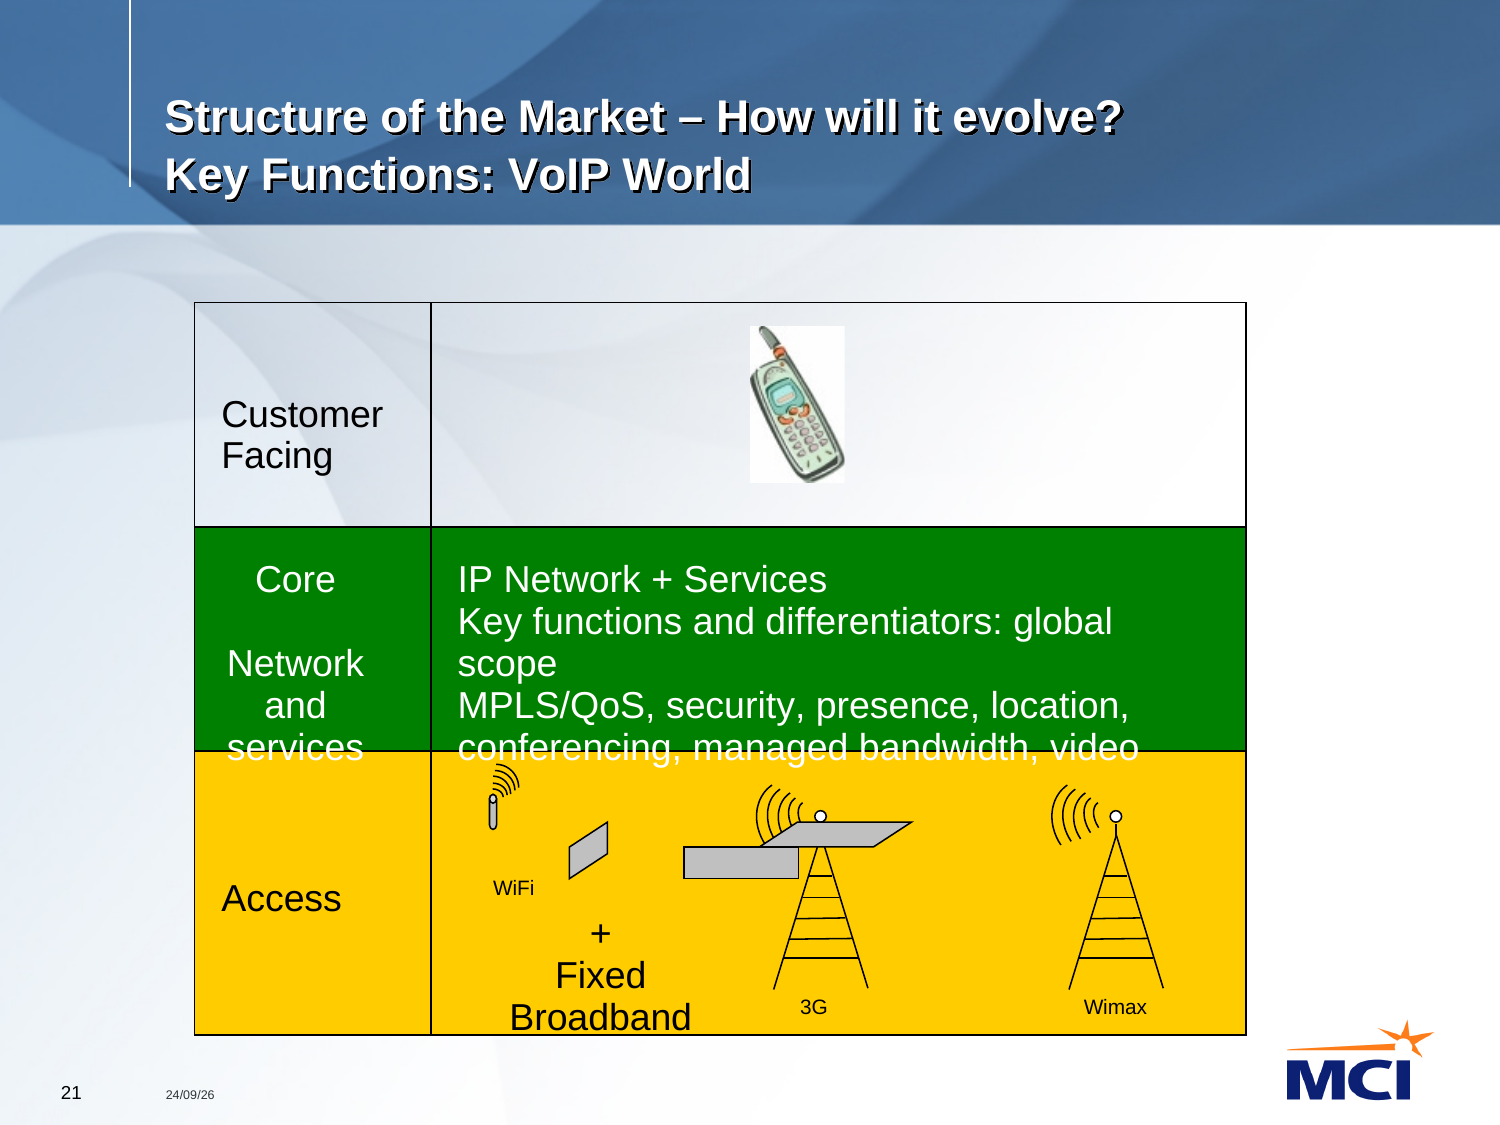

# Structure of the Market – How will it evolve? Key Functions: VoIP World
Customer
Facing
Core
 Network
and
services
IP Network + Services
Key functions and differentiators: global scope
MPLS/QoS, security, presence, location,
conferencing, managed bandwidth, video
WiFi
Access
+
Fixed Broadband
3G
Wimax